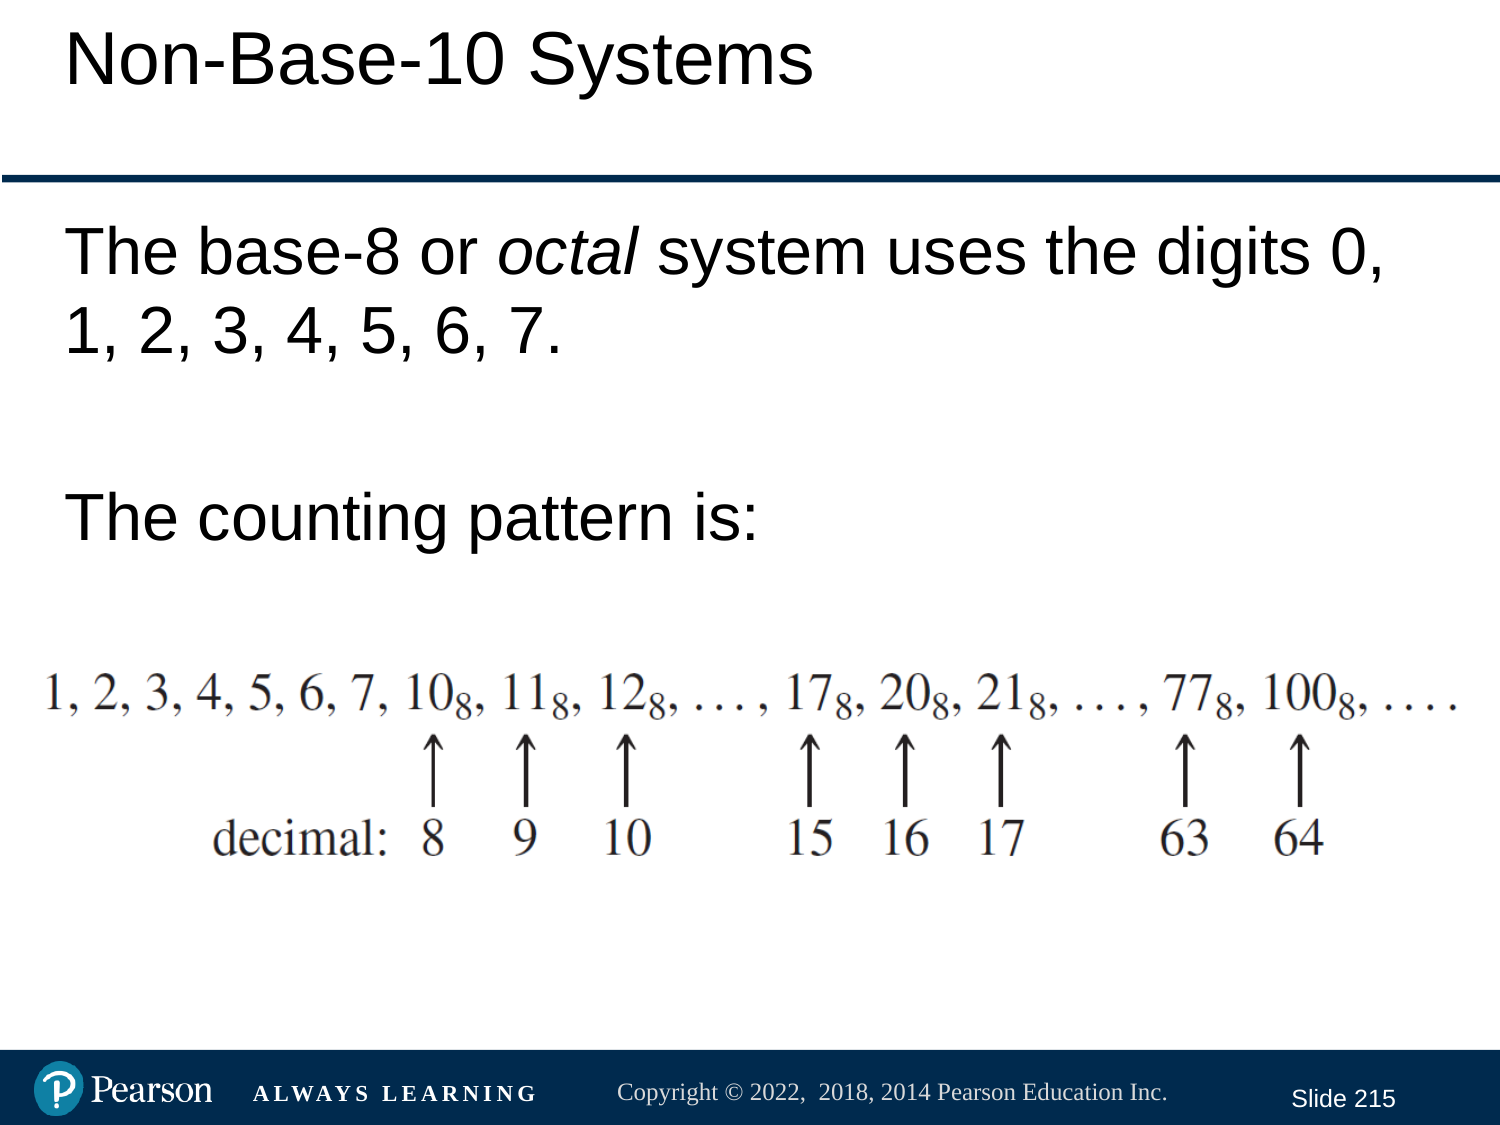

# Non-Base-10 Systems
The base-8 or octal system uses the digits 0, 1, 2, 3, 4, 5, 6, 7.
The counting pattern is: